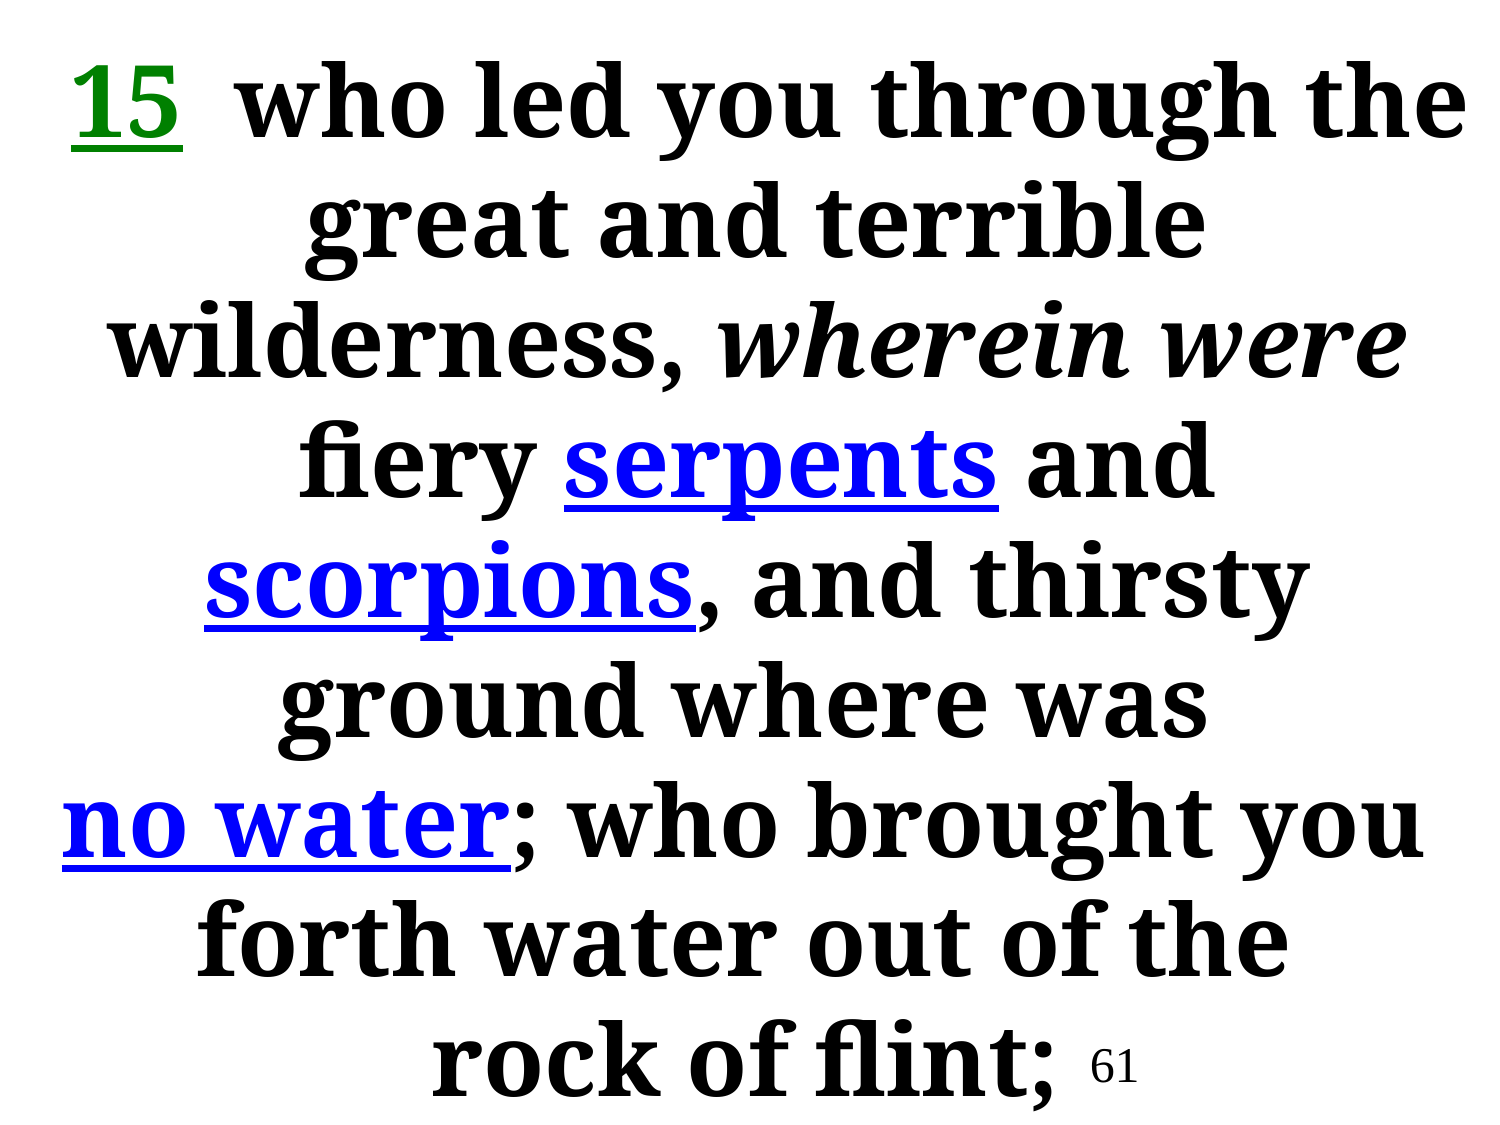

15 who led you through the great and terrible wilderness, wherein were fiery serpents and scorpions, and thirsty ground where was
no water; who brought you forth water out of the
rock of flint;
61